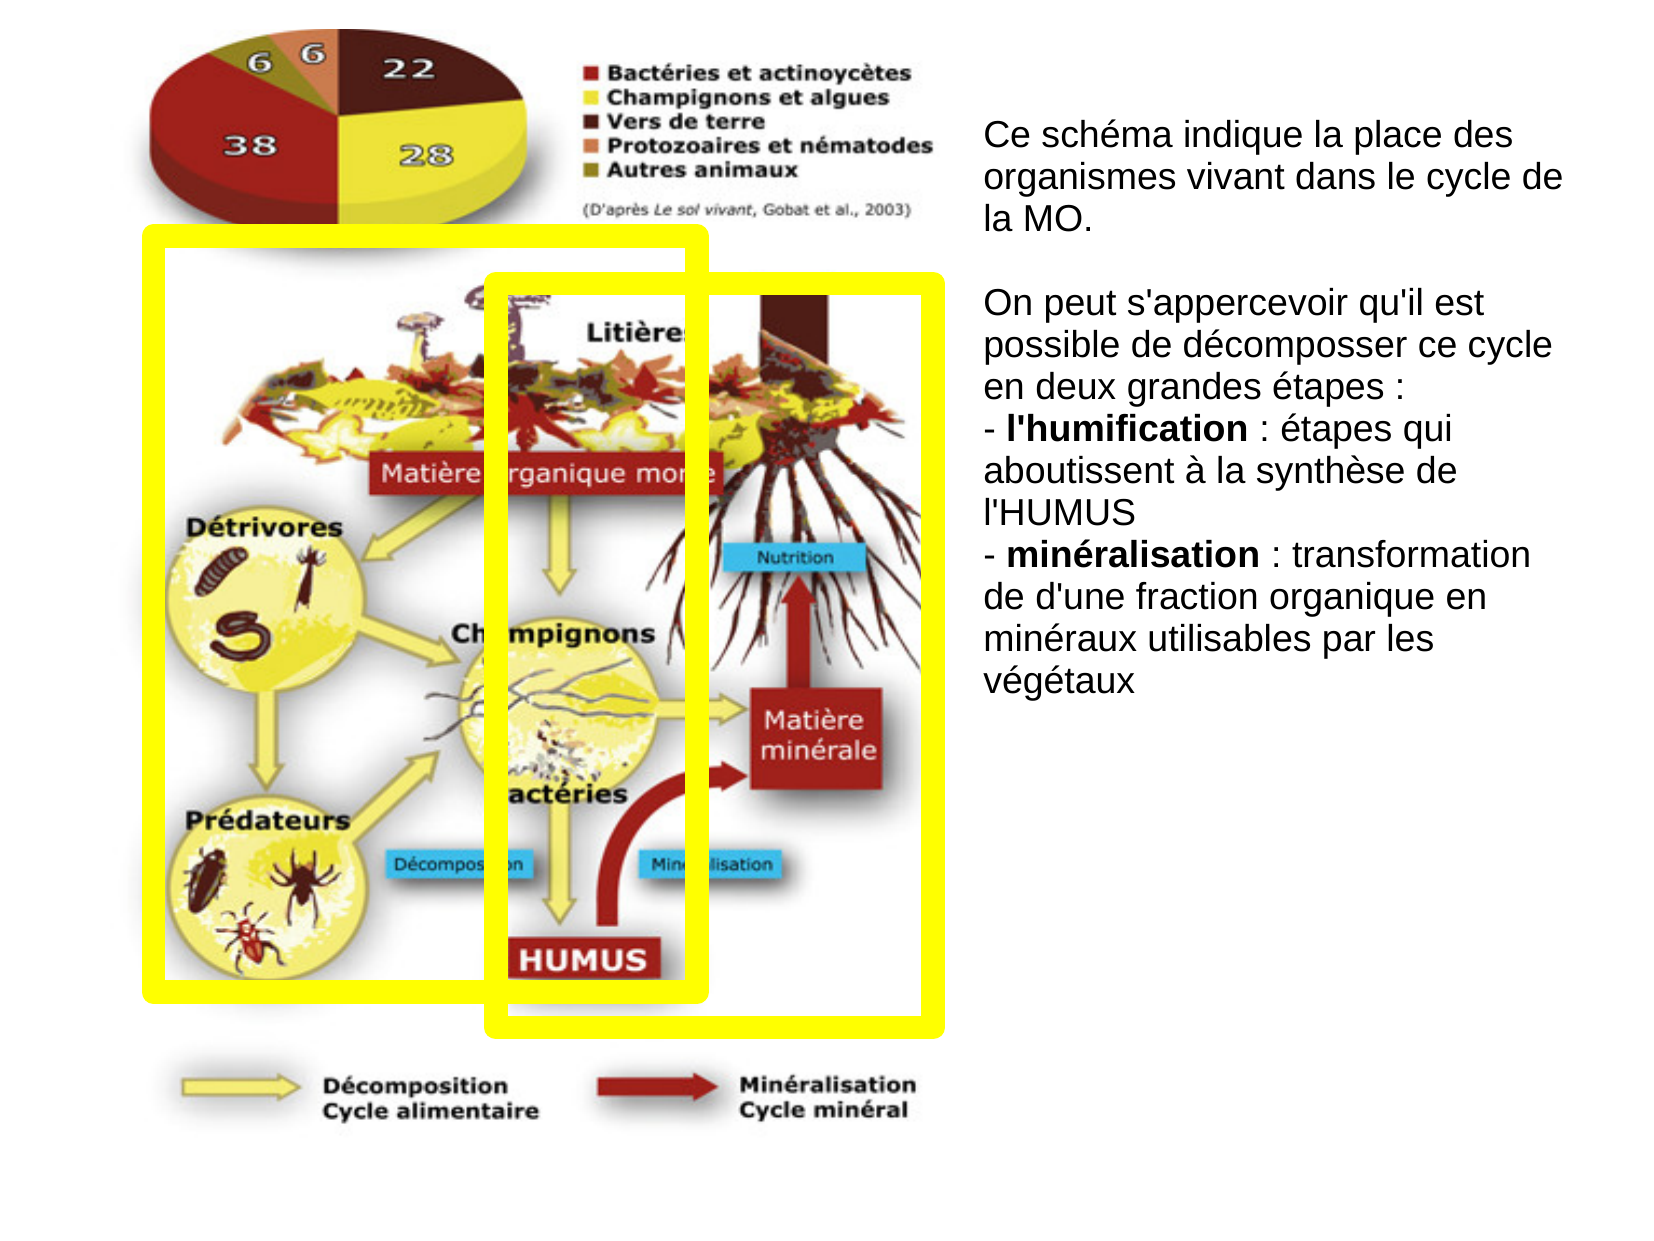

Ce schéma indique la place des organismes vivant dans le cycle de la MO.
On peut s'appercevoir qu'il est possible de décomposser ce cycle en deux grandes étapes :
- l'humification : étapes qui aboutissent à la synthèse de l'HUMUS
- minéralisation : transformation de d'une fraction organique en minéraux utilisables par les végétaux